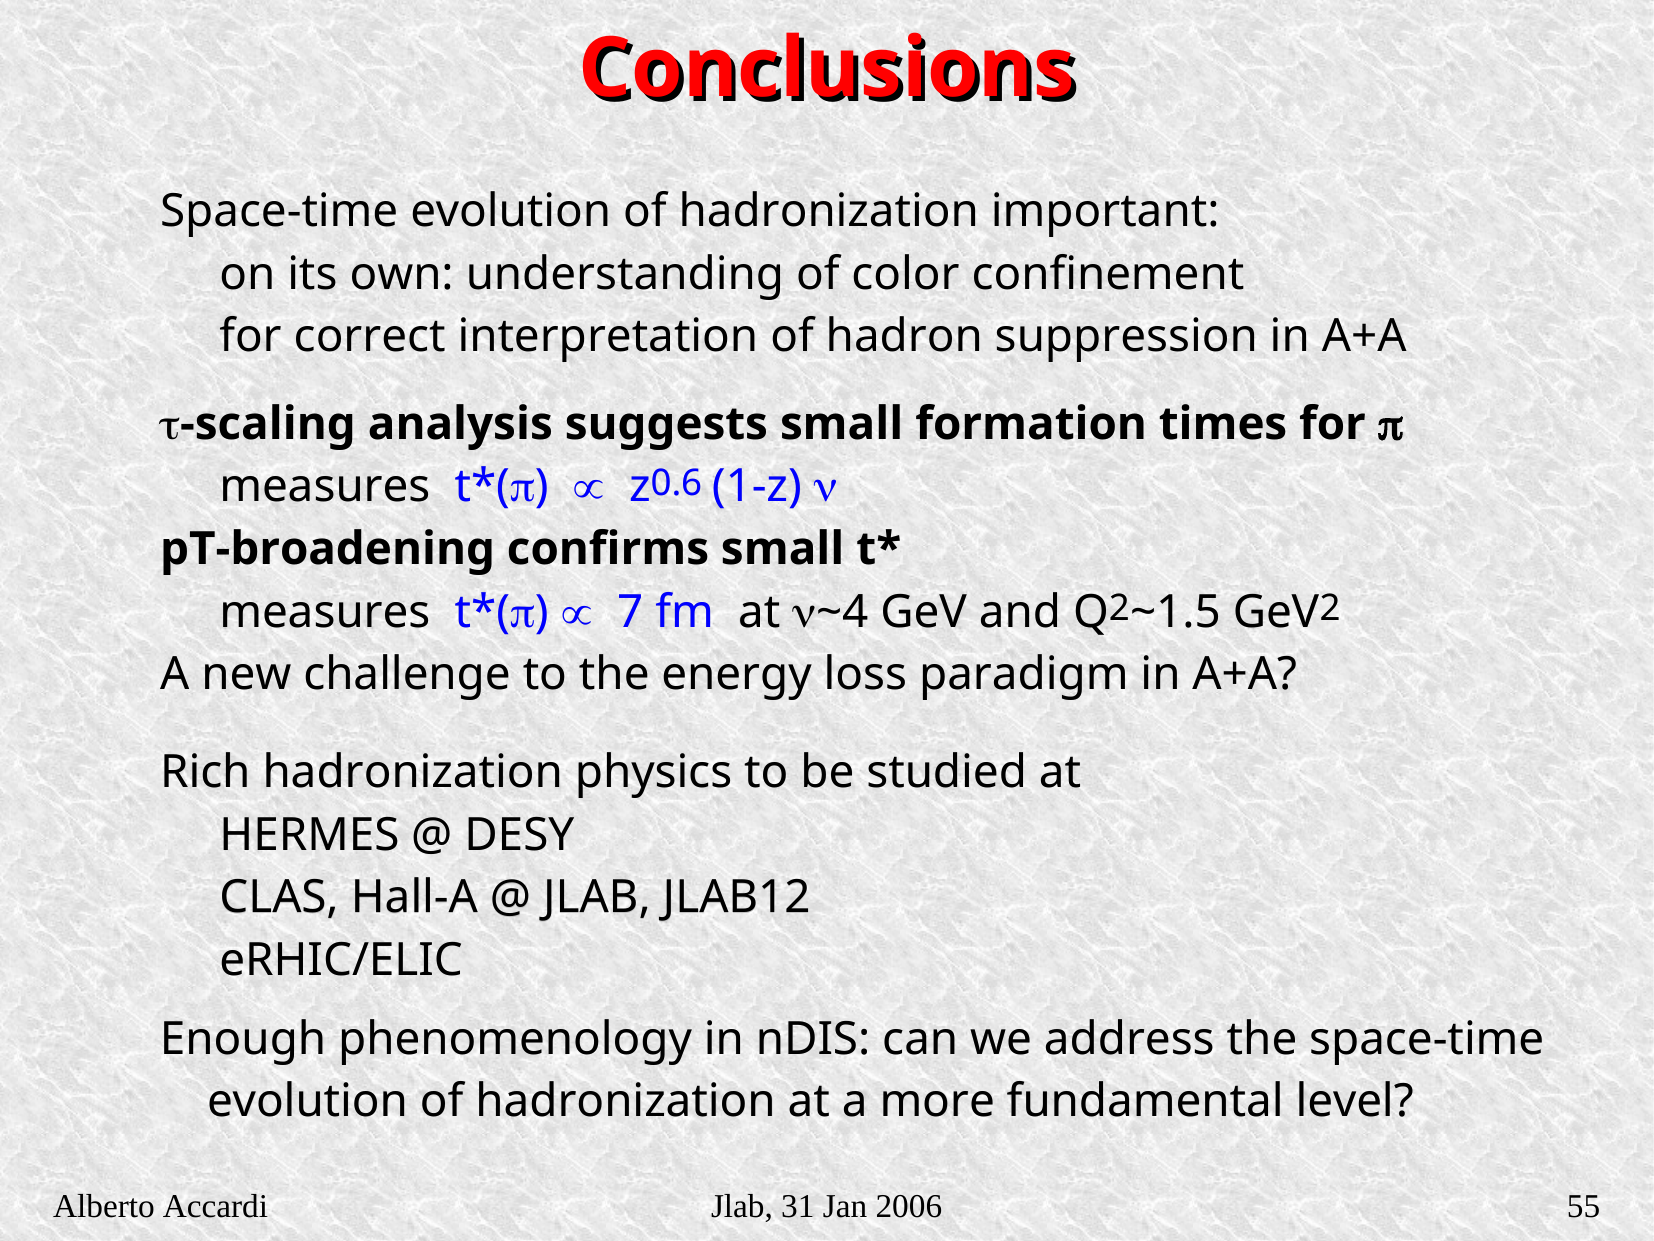

Conclusions
Space-time evolution of hadronization important:
on its own: understanding of color confinement
for correct interpretation of hadron suppression in A+A
t-scaling analysis suggests small formation times for p
measures t*(p)  z0.6 (1-z) n
pT-broadening confirms small t*
measures t*(p)  7 fm at n~4 GeV and Q2~1.5 GeV2
A new challenge to the energy loss paradigm in A+A?
t-scaling analysis suggests small formation times for p
measures t*(p)  z0.6 (1-z) n
pT-broadening confirms small t*
measures t*(p)  7 fm at n~4 GeV and Q2~1.5 GeV2
A new challenge to the energy loss paradigm in A+A?
Rich hadronization physics to be studied at
HERMES @ DESY
CLAS, Hall-A @ JLAB, JLAB12
eRHIC/ELIC
Rich hadronization physics to be studied at
HERMES @ DESY
CLAS, Hall-A @ JLAB, JLAB12
eRHIC/ELIC
Enough phenomenology in nDIS: can we address the space-time
evolution of hadronization at a more fundamental level?
Enough phenomenology in nDIS: can we address the space-time
evolution of hadronization at a more fundamental level?
Alberto Accardi
Hot Quarks 2006
55